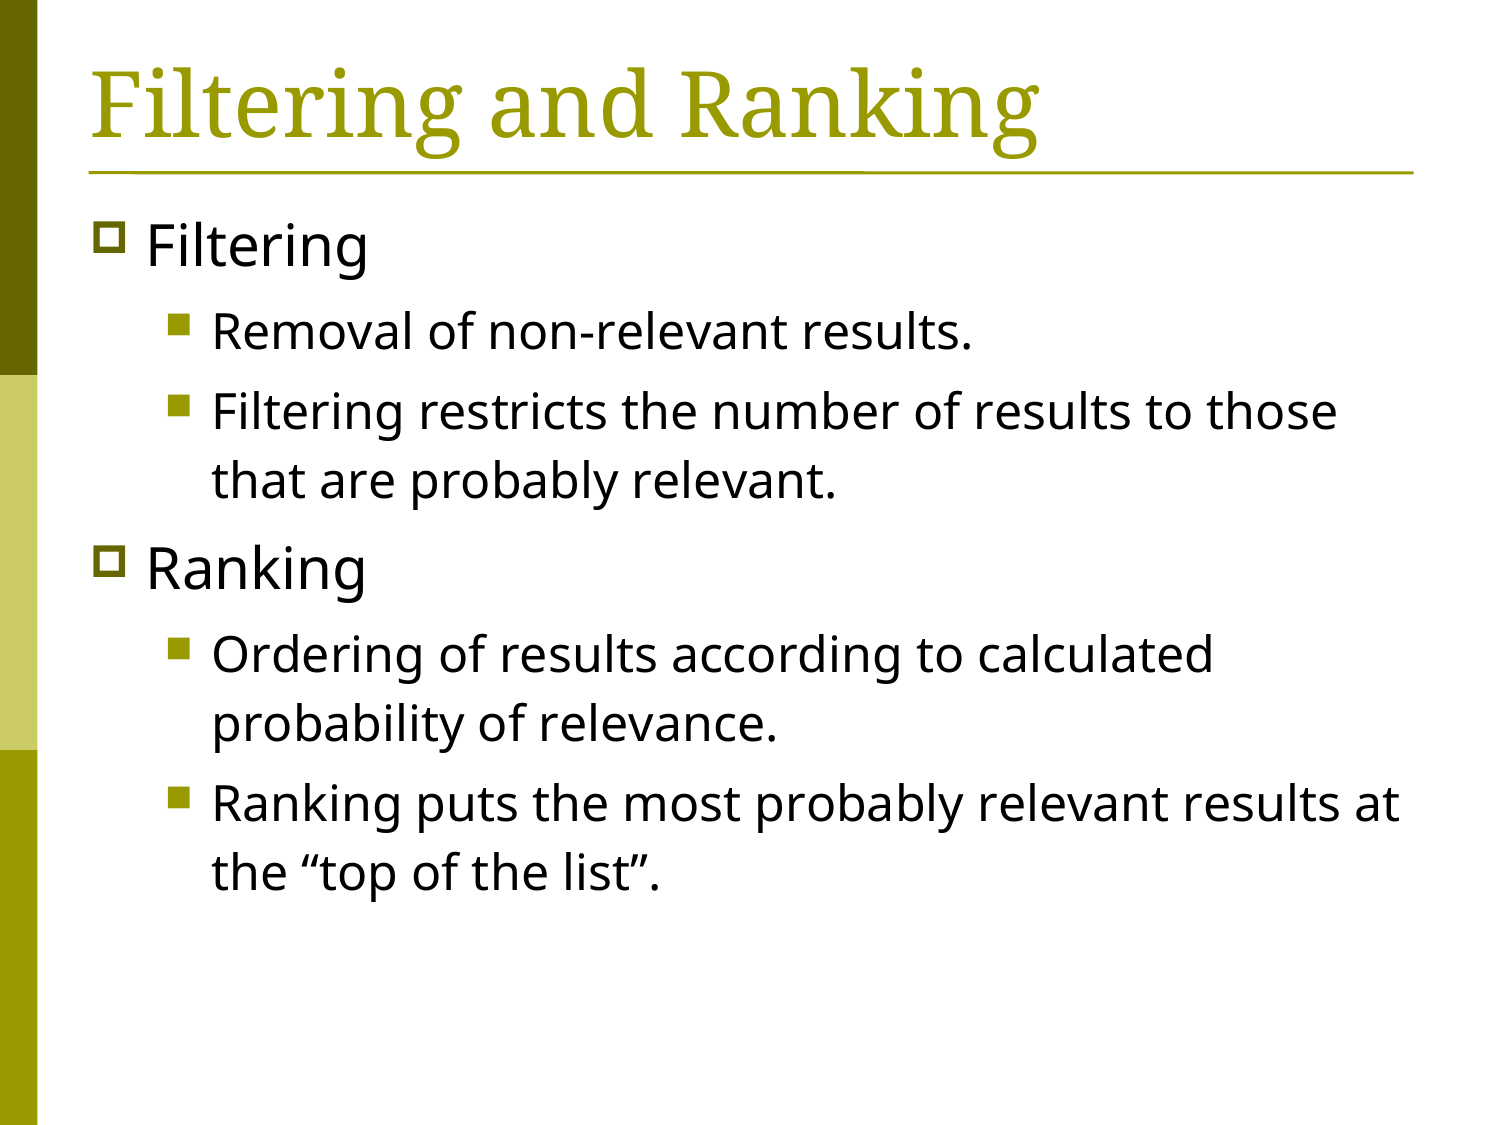

# Filtering and Ranking
Filtering
Removal of non-relevant results.
Filtering restricts the number of results to those that are probably relevant.
Ranking
Ordering of results according to calculated probability of relevance.
Ranking puts the most probably relevant results at the “top of the list”.